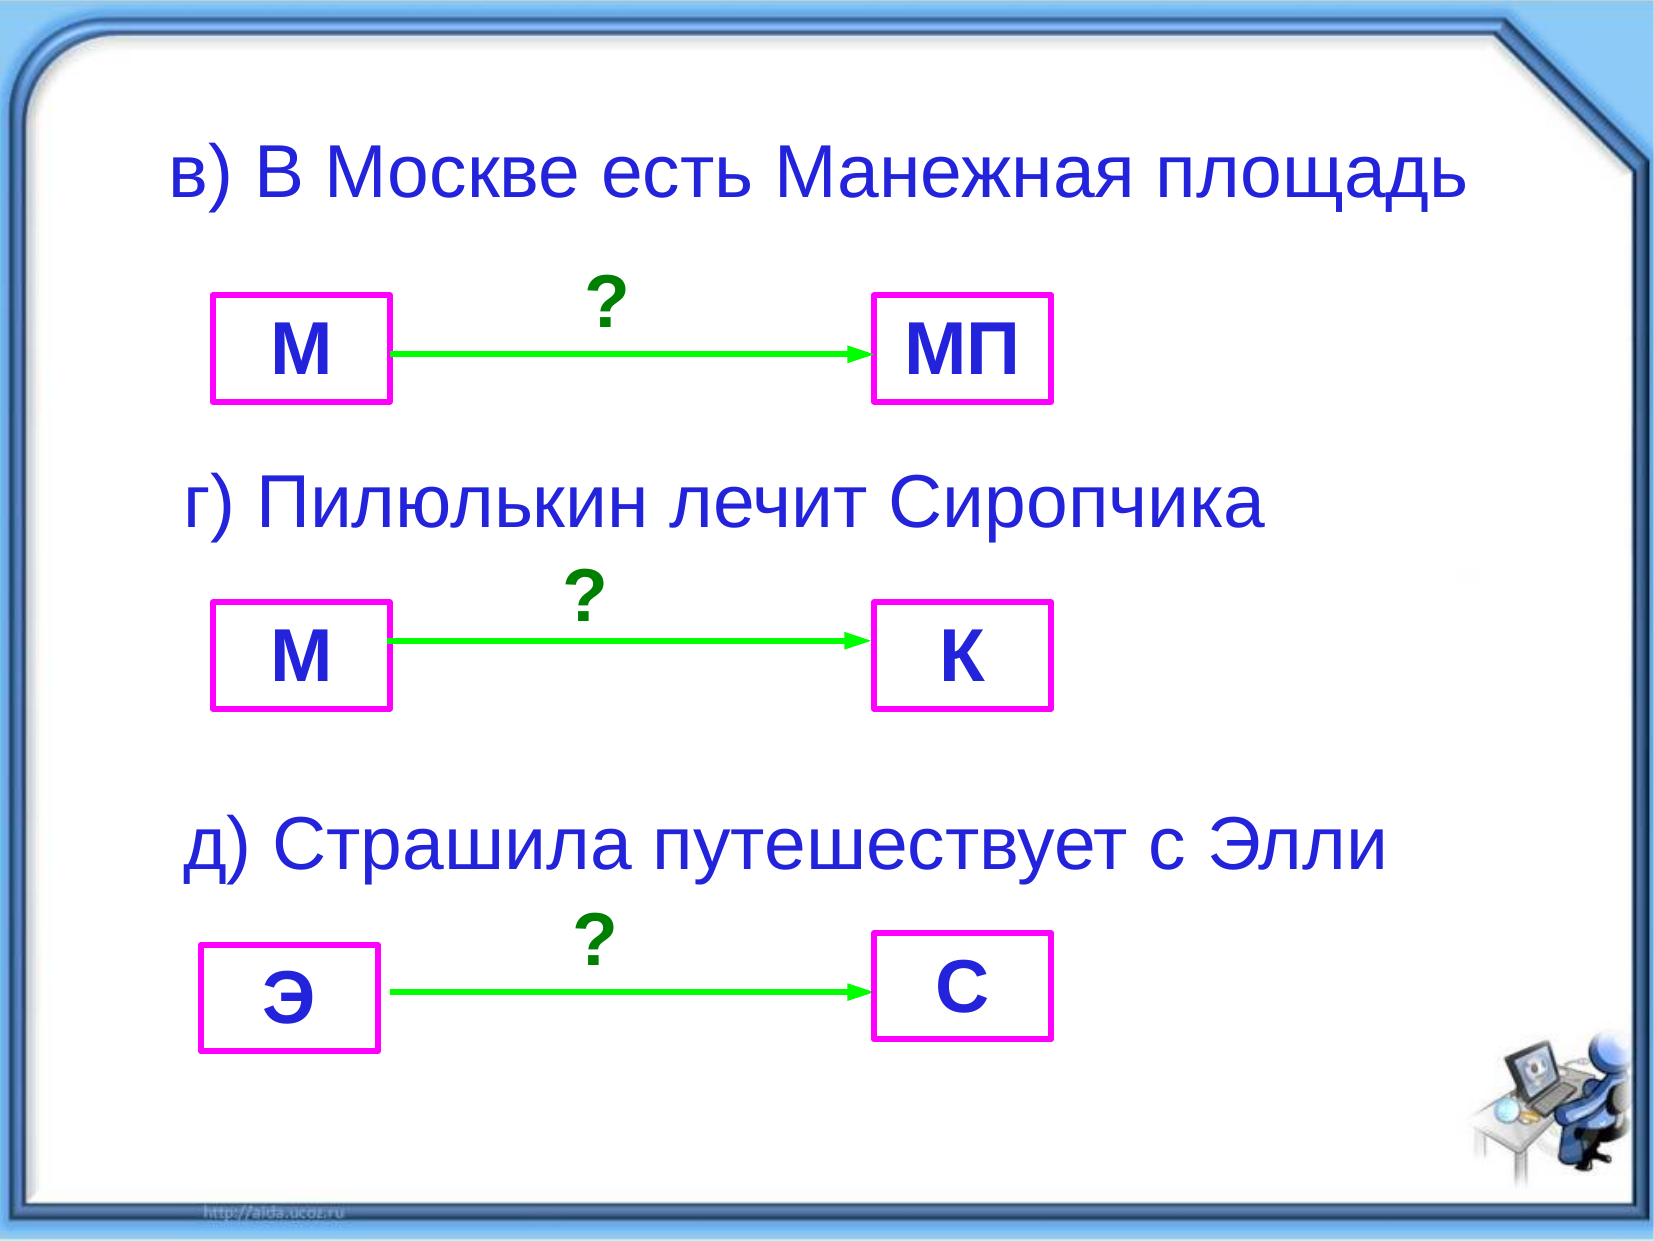

в) В Москве есть Манежная площадь
?
М
МП
г) Пилюлькин лечит Сиропчика
?
М
К
д) Страшила путешествует с Элли
?
С
Э